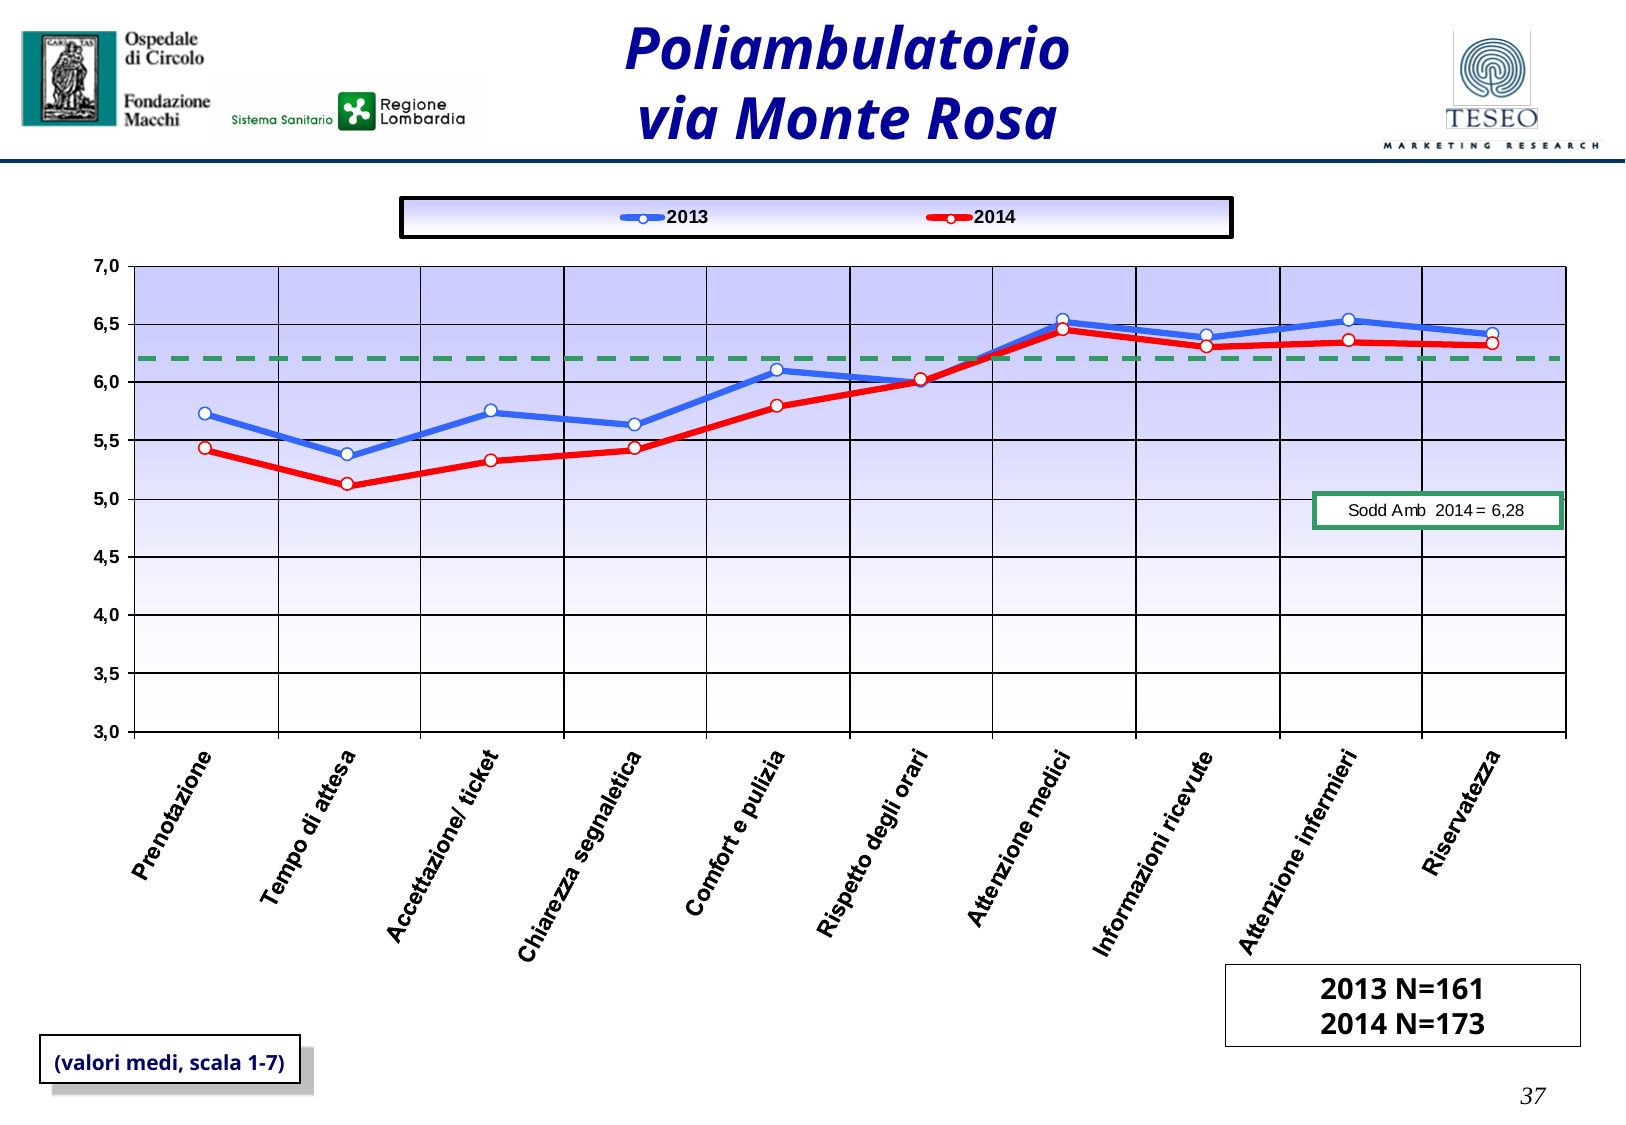

Poliambulatorio
via Monte Rosa
2013 N=161
2014 N=173
(valori medi, scala 1-7)